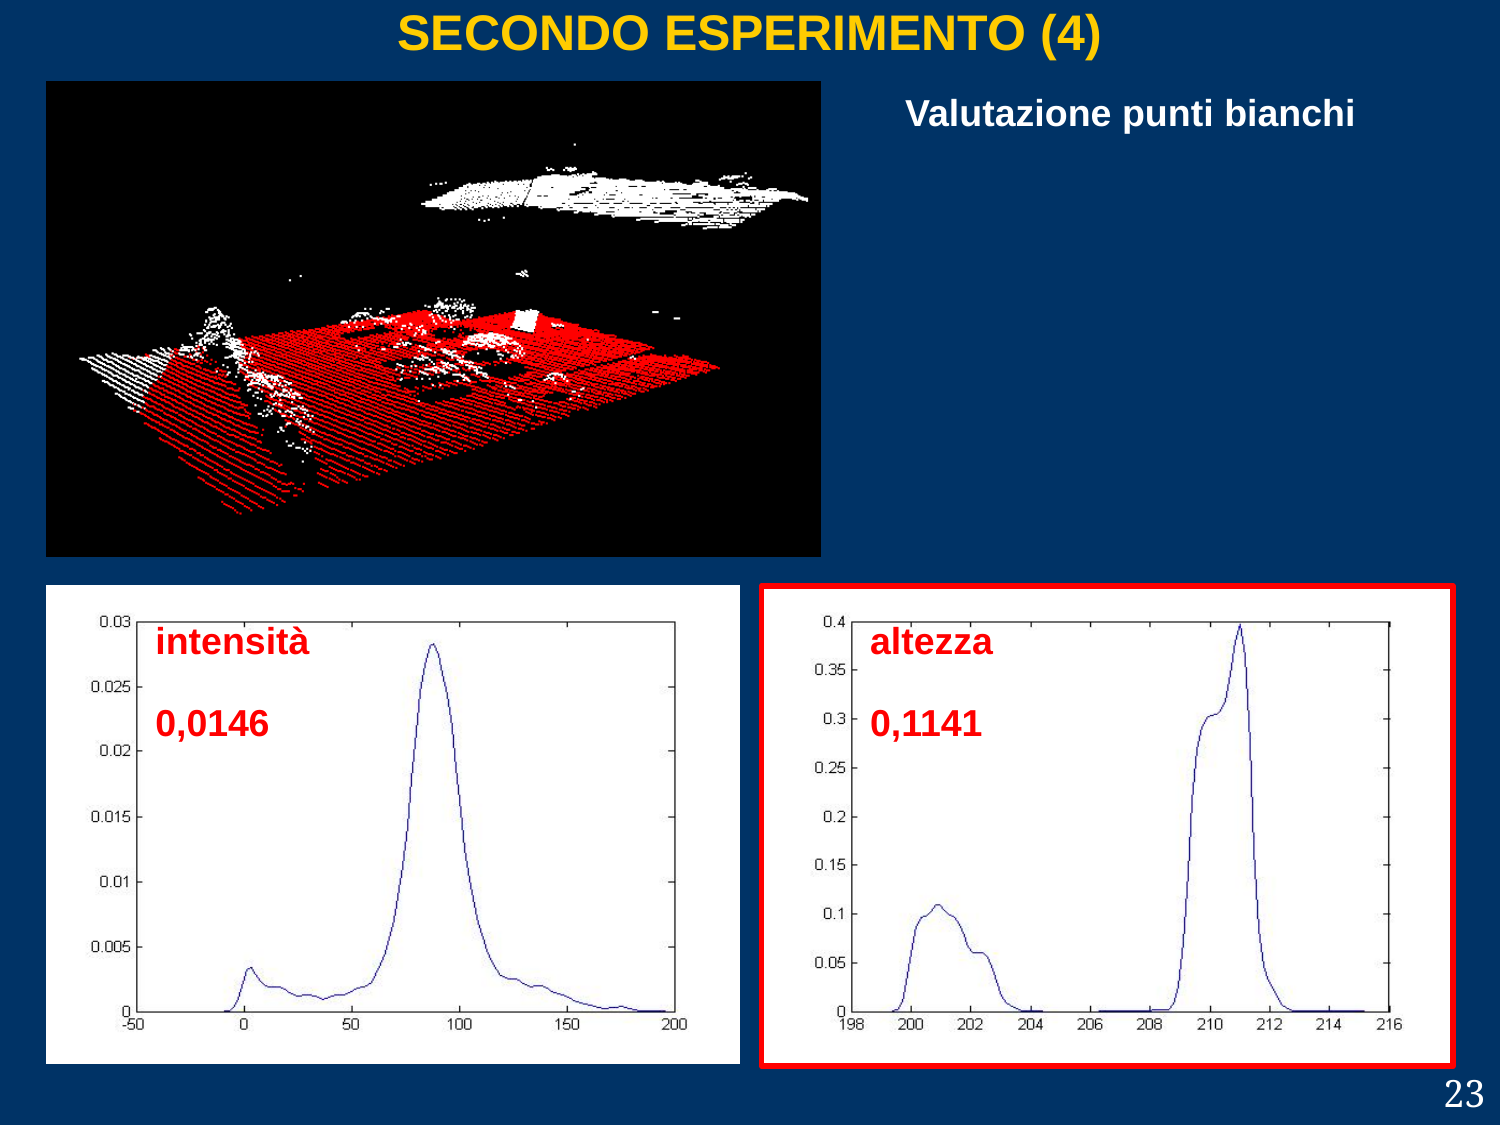

SECONDO ESPERIMENTO (4)
Valutazione punti bianchi
intensità
altezza
0,0146
0,1141